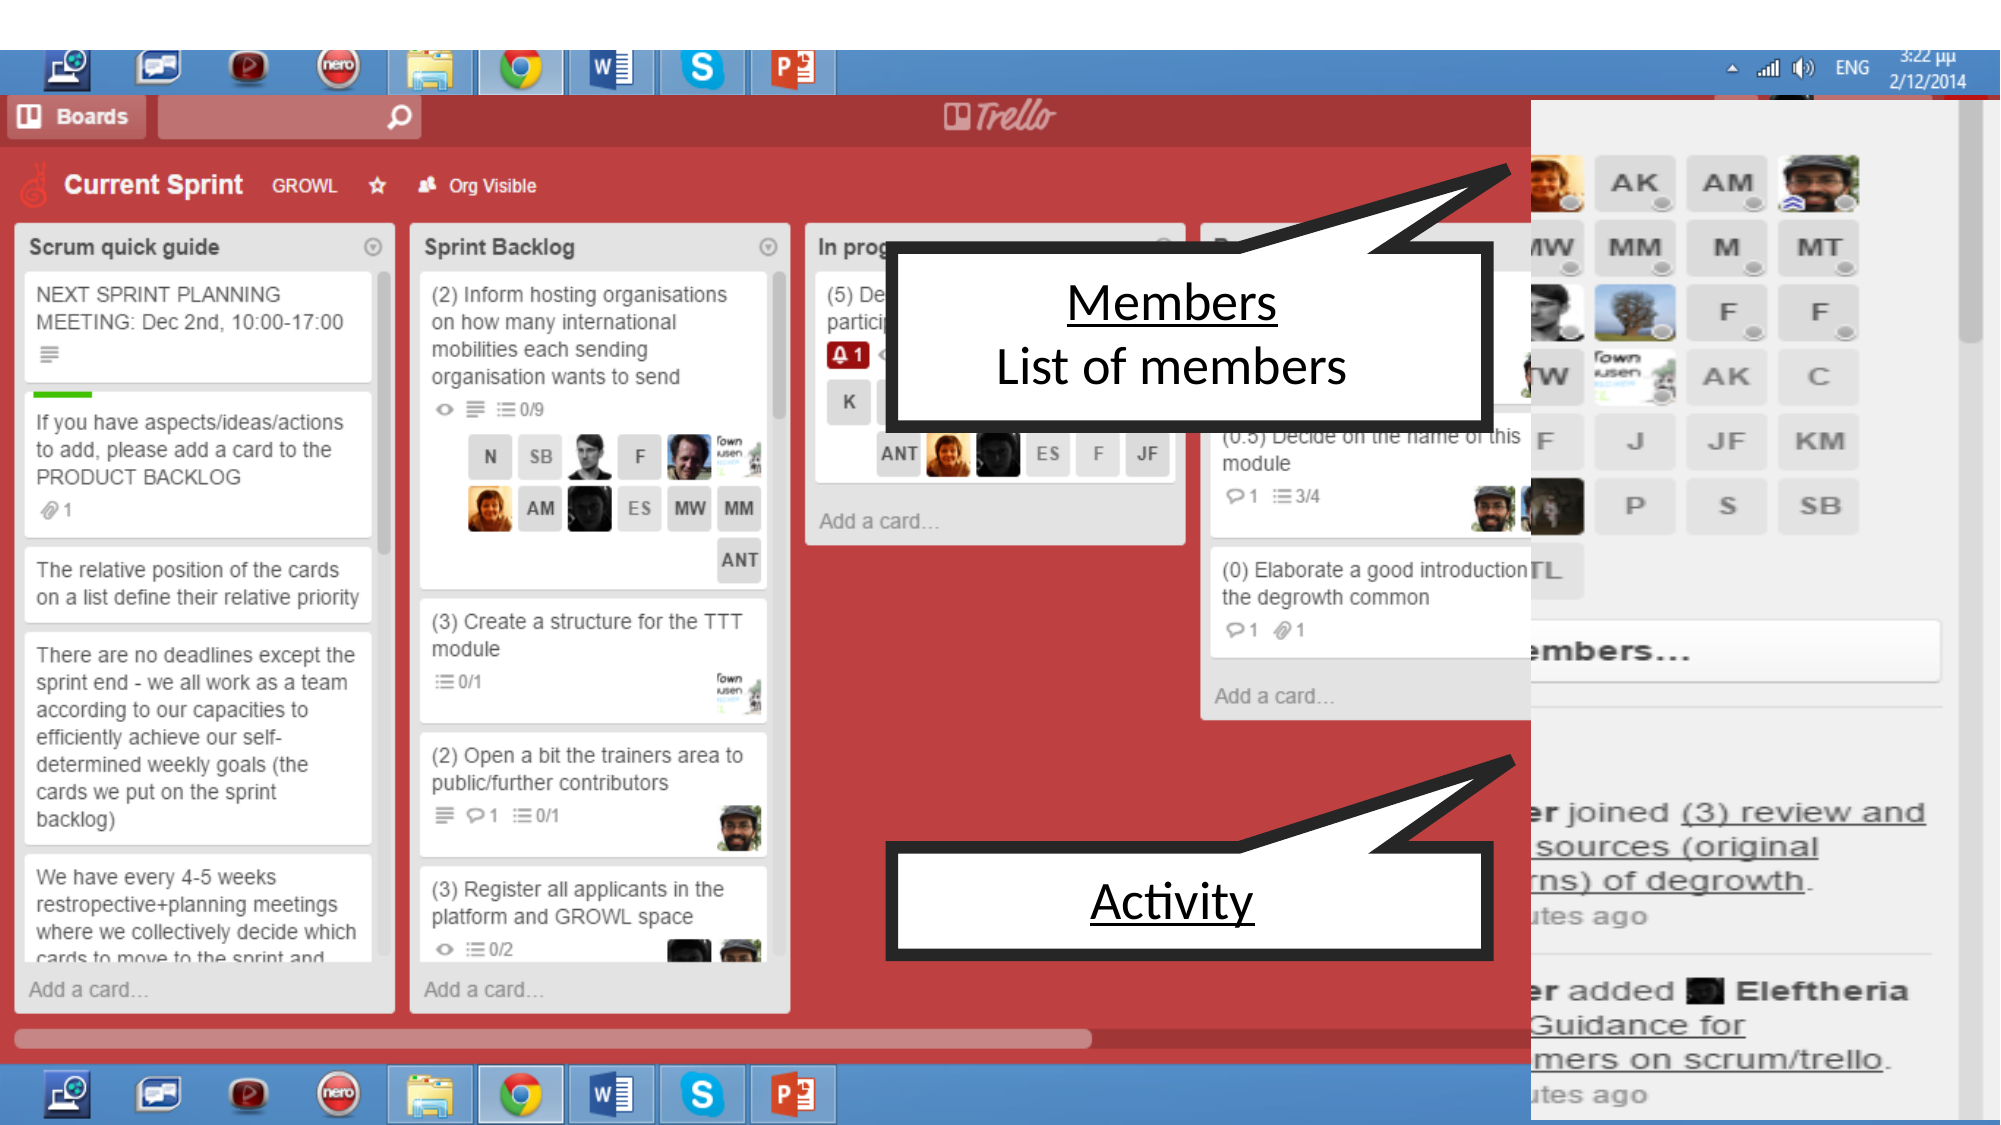

USER Name
Members
List of members
Activity